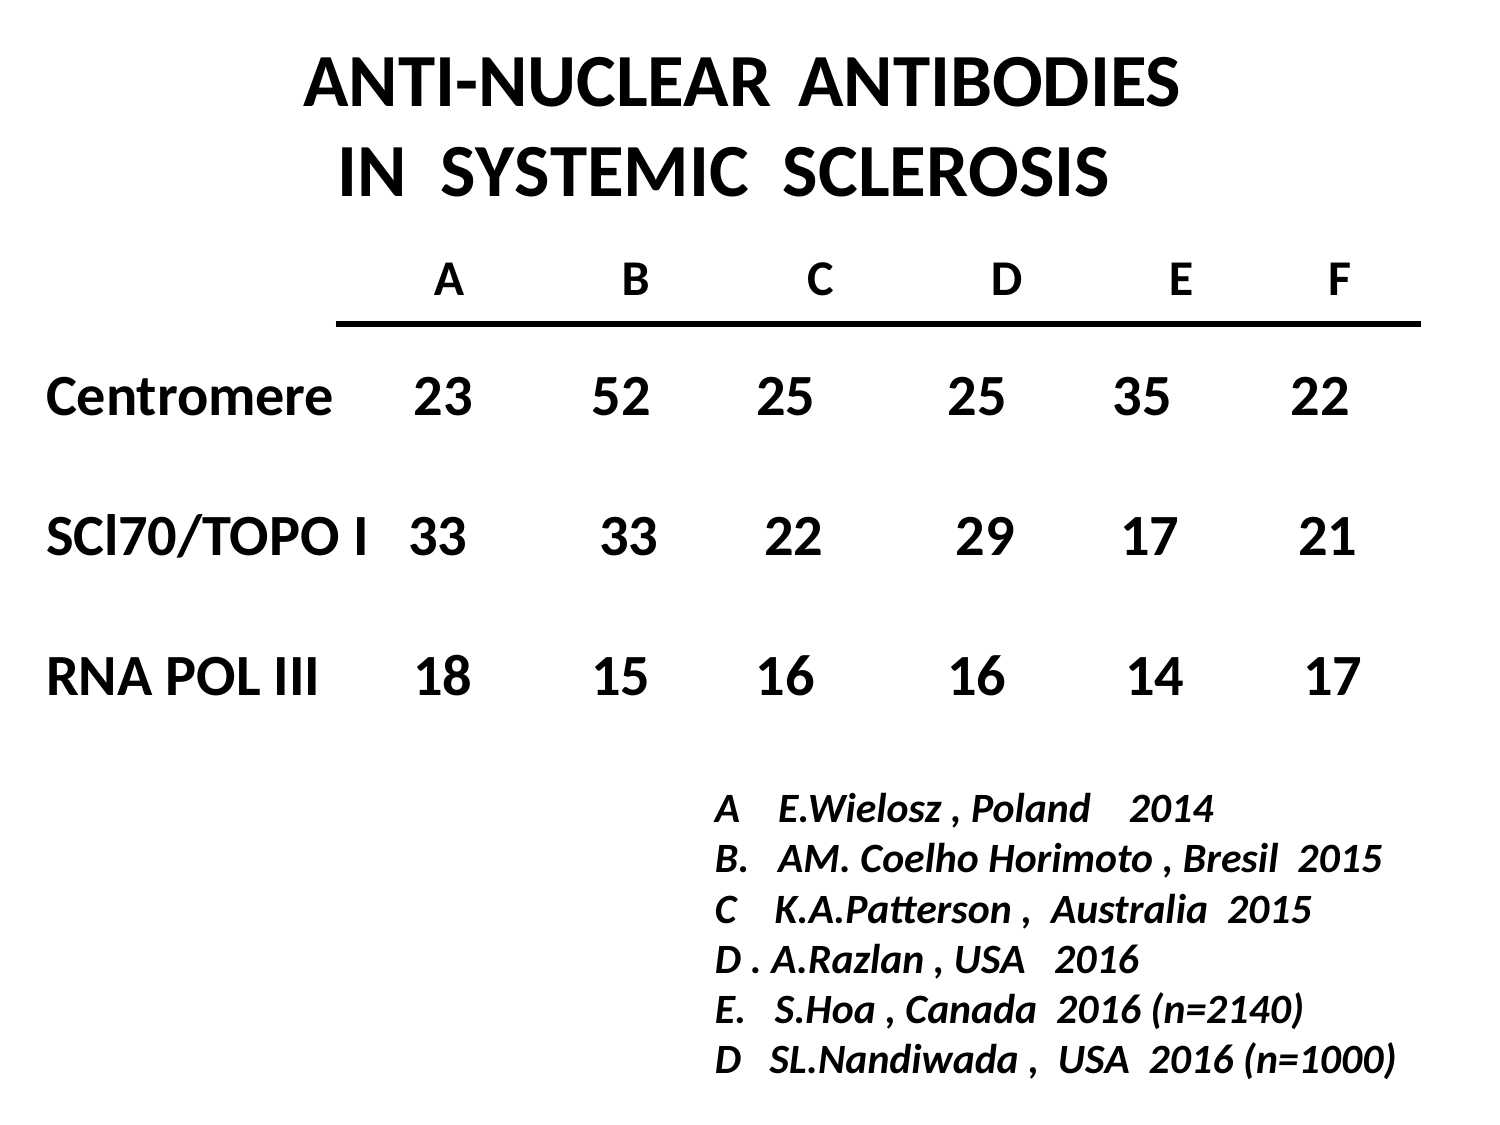

ANTI-NUCLEAR ANTIBODIES
 IN SYSTEMIC SCLEROSIS
A B C D E F
Centromere 23 52 25 25 35 22
SCl70/TOPO I 33 33 22 29 17 21
RNA POL III 18 15 16 16 14 17
A E.Wielosz , Poland 2014
B. AM. Coelho Horimoto , Bresil 2015
C K.A.Patterson , Australia 2015
D . A.Razlan , USA 2016
E. S.Hoa , Canada 2016 (n=2140)
D SL.Nandiwada , USA 2016 (n=1000)